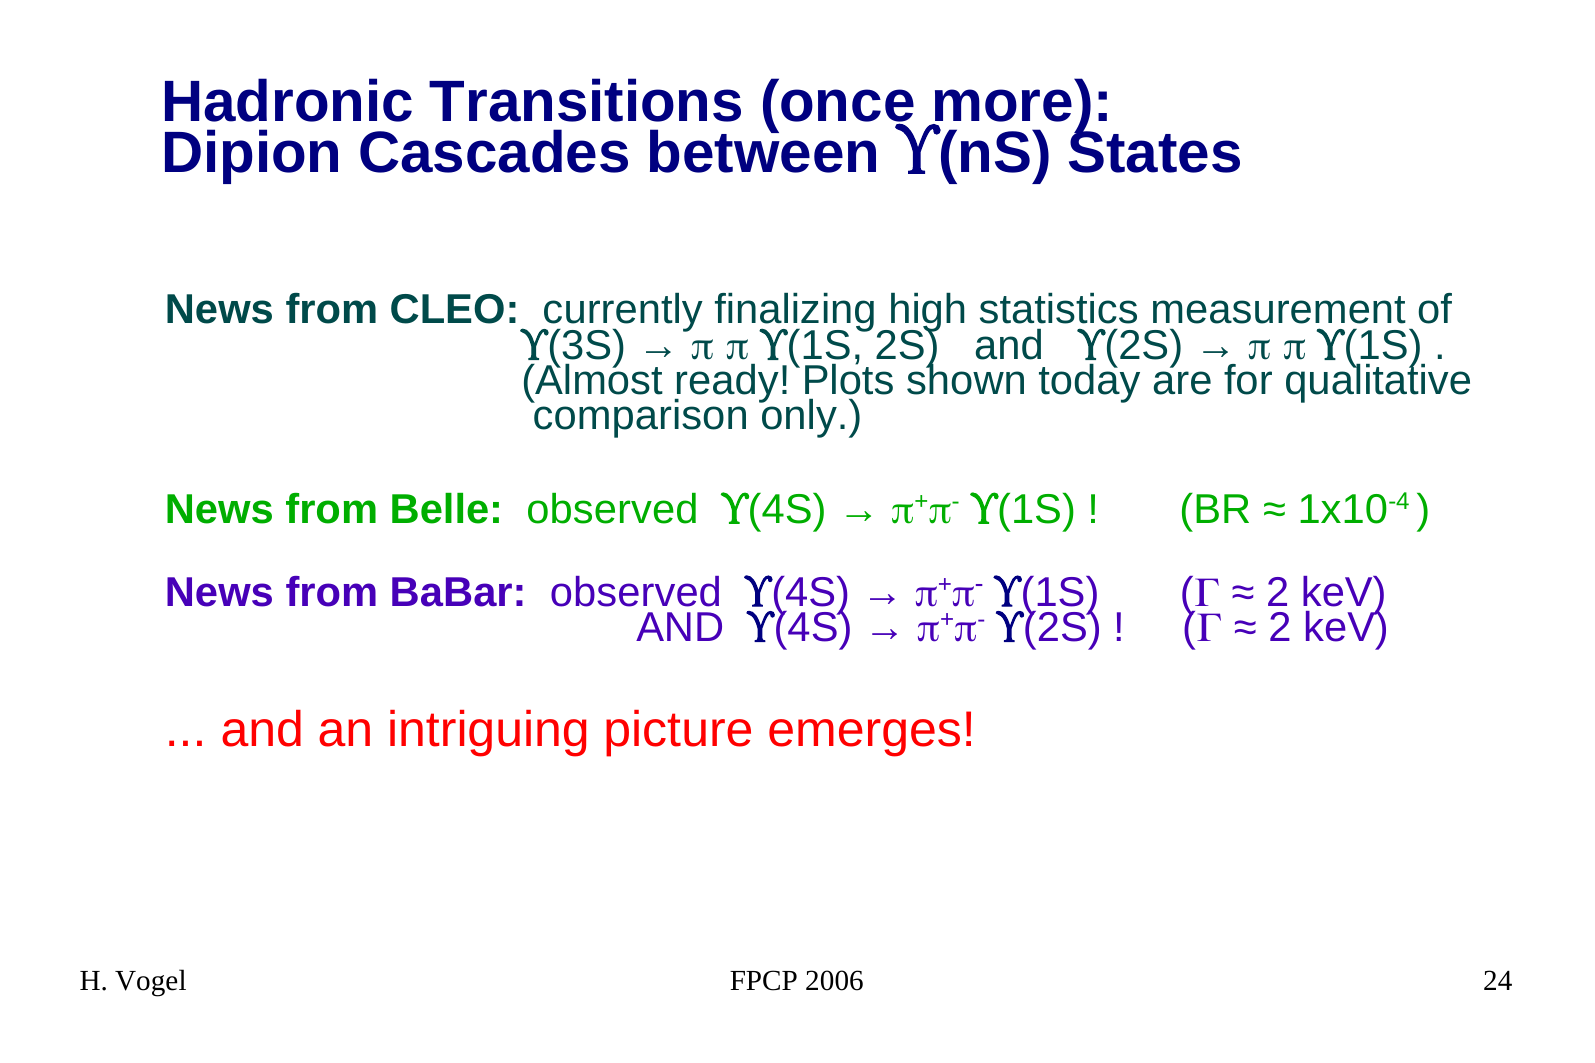

Hadronic Transitions (once more):
Dipion Cascades between (nS) States
News from CLEO: currently finalizing high statistics measurement of
 (3S) →  (1S, 2S) and (2S) →  (1S) .
 (Almost ready! Plots shown today are for qualitative
 comparison only.)
News from Belle: observed (4S) → +- (1S) ! (BR ≈ 1x10-4 )
News from BaBar: observed (4S) → + (1S) ( ≈ 2 keV)
 AND (4S) → +- (2S) ! ( ≈ 2 keV)
... and an intriguing picture emerges!
H. Vogel
FPCP 2006
24